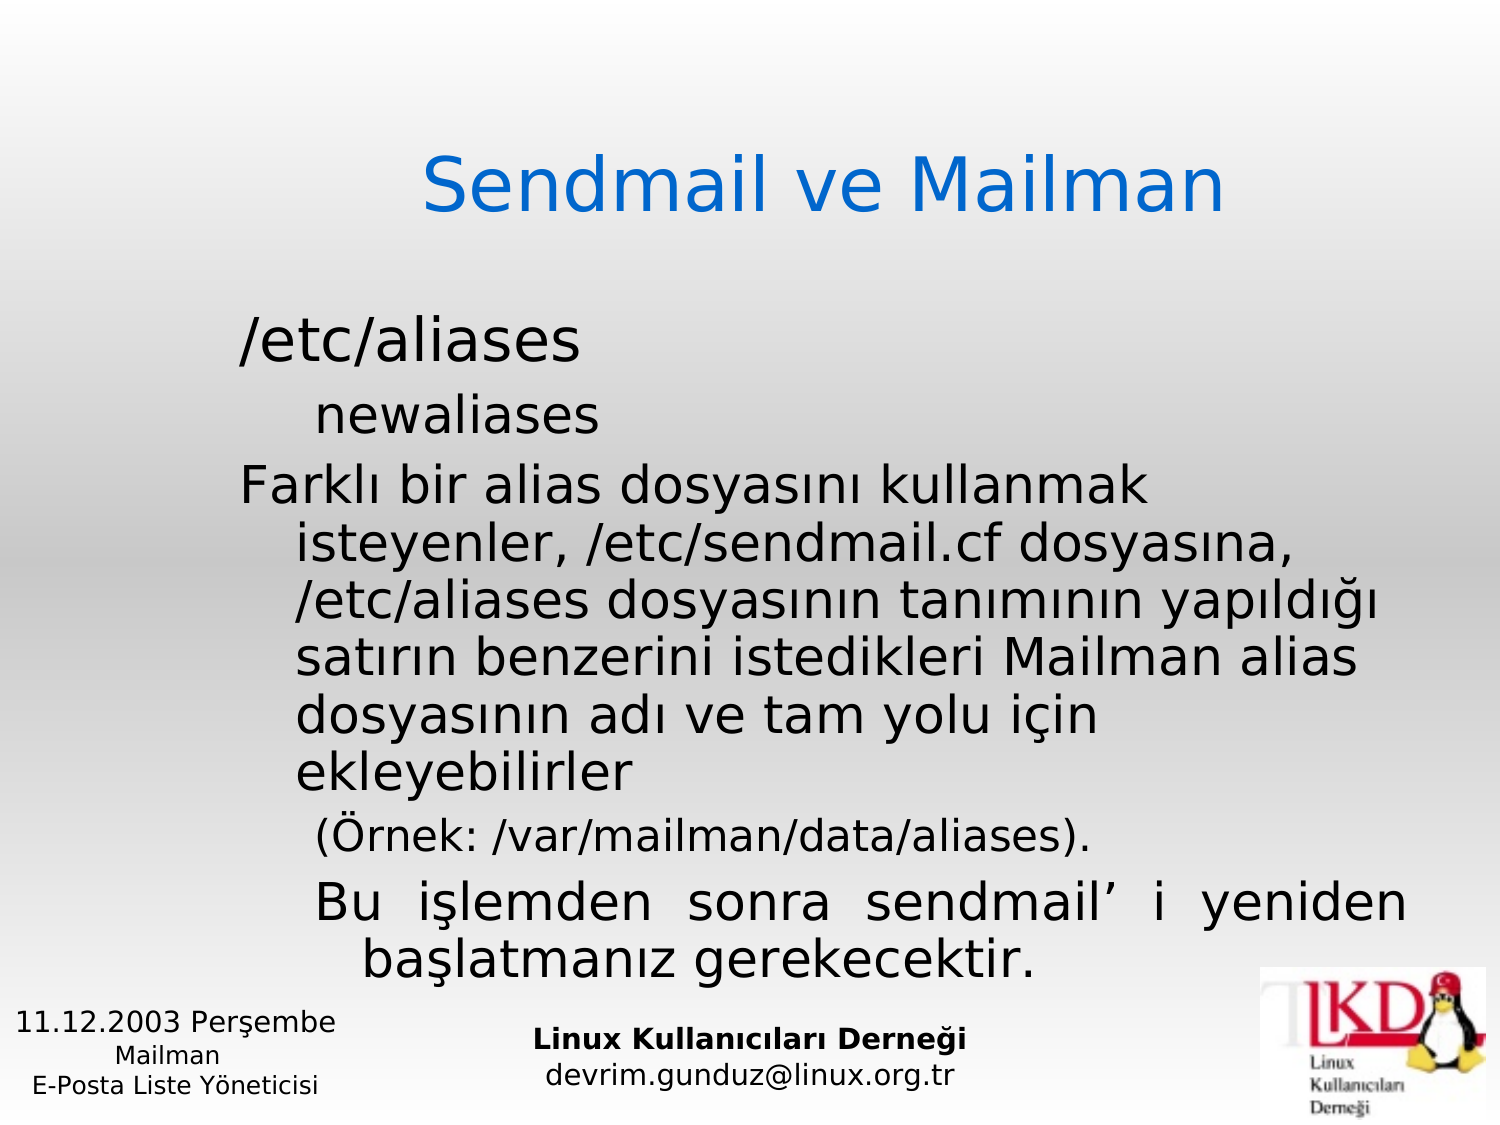

# Sendmail ve Mailman
/etc/aliases
newaliases
Farklı bir alias dosyasını kullanmak isteyenler, /etc/sendmail.cf dosyasına, /etc/aliases dosyasının tanımının yapıldığı satırın benzerini istedikleri Mailman alias dosyasının adı ve tam yolu için ekleyebilirler
(Örnek: /var/mailman/data/aliases).
Bu işlemden sonra sendmail’ i yeniden başlatmanız gerekecektir.